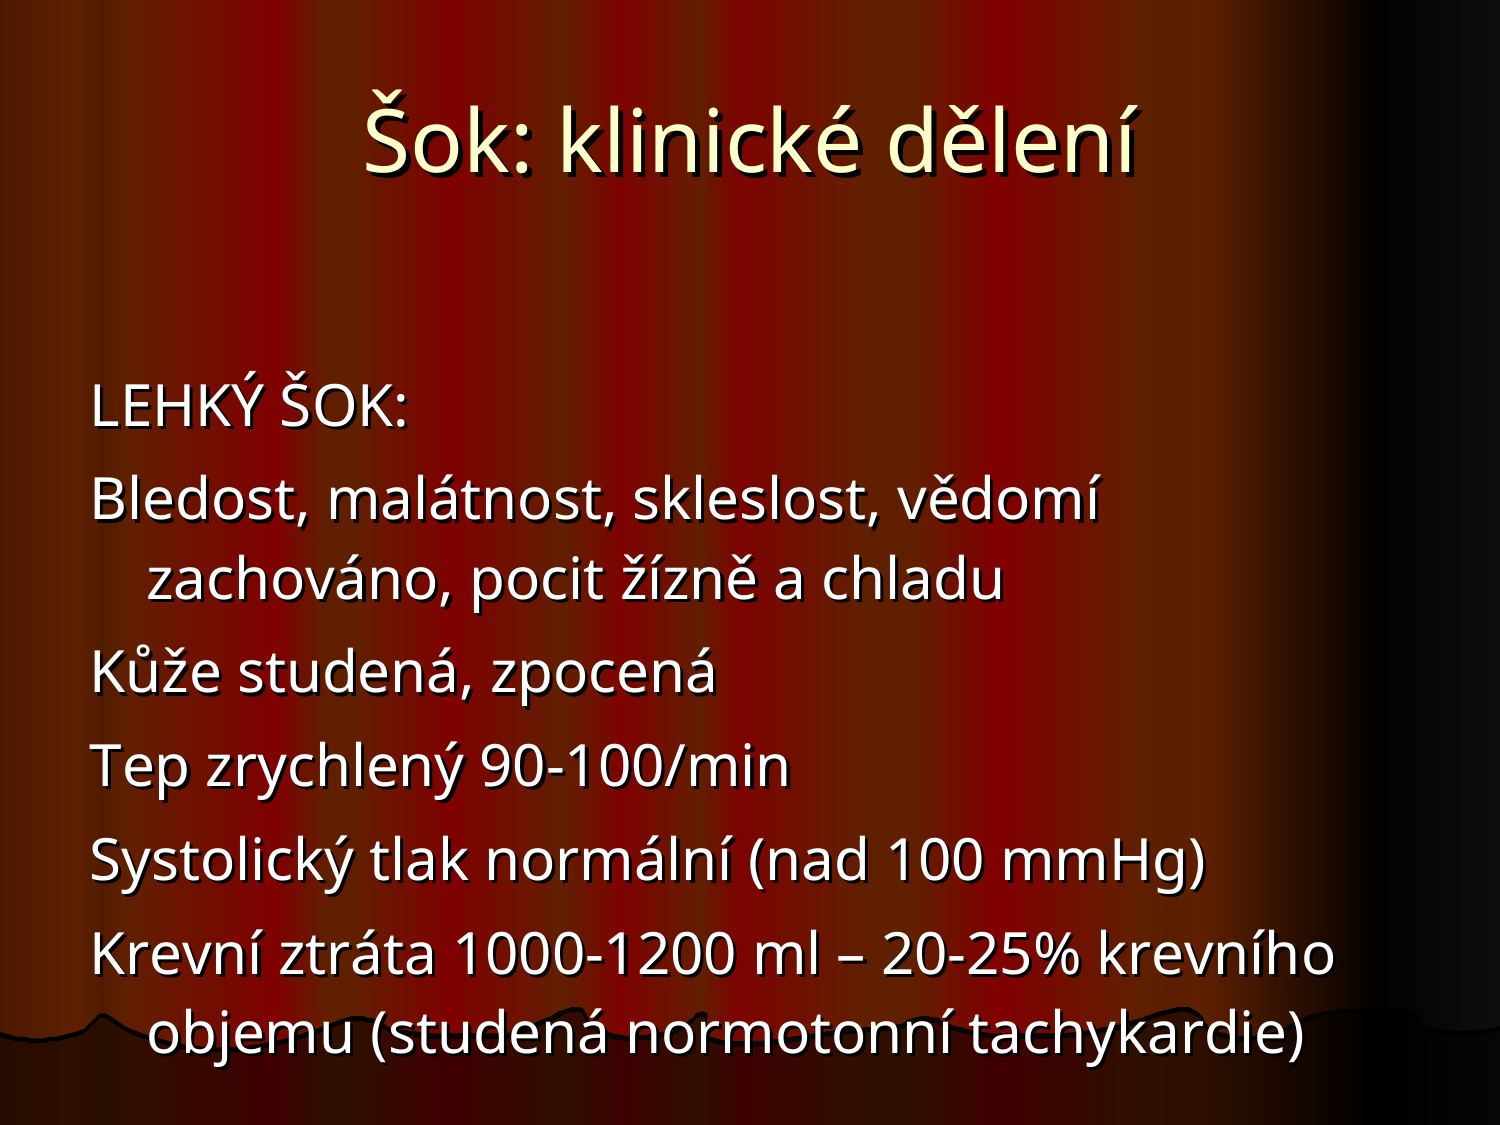

# Šok: klinické dělení
LEHKÝ ŠOK:
Bledost, malátnost, skleslost, vědomí zachováno, pocit žízně a chladu
Kůže studená, zpocená
Tep zrychlený 90-100/min
Systolický tlak normální (nad 100 mmHg)
Krevní ztráta 1000-1200 ml – 20-25% krevního objemu (studená normotonní tachykardie)